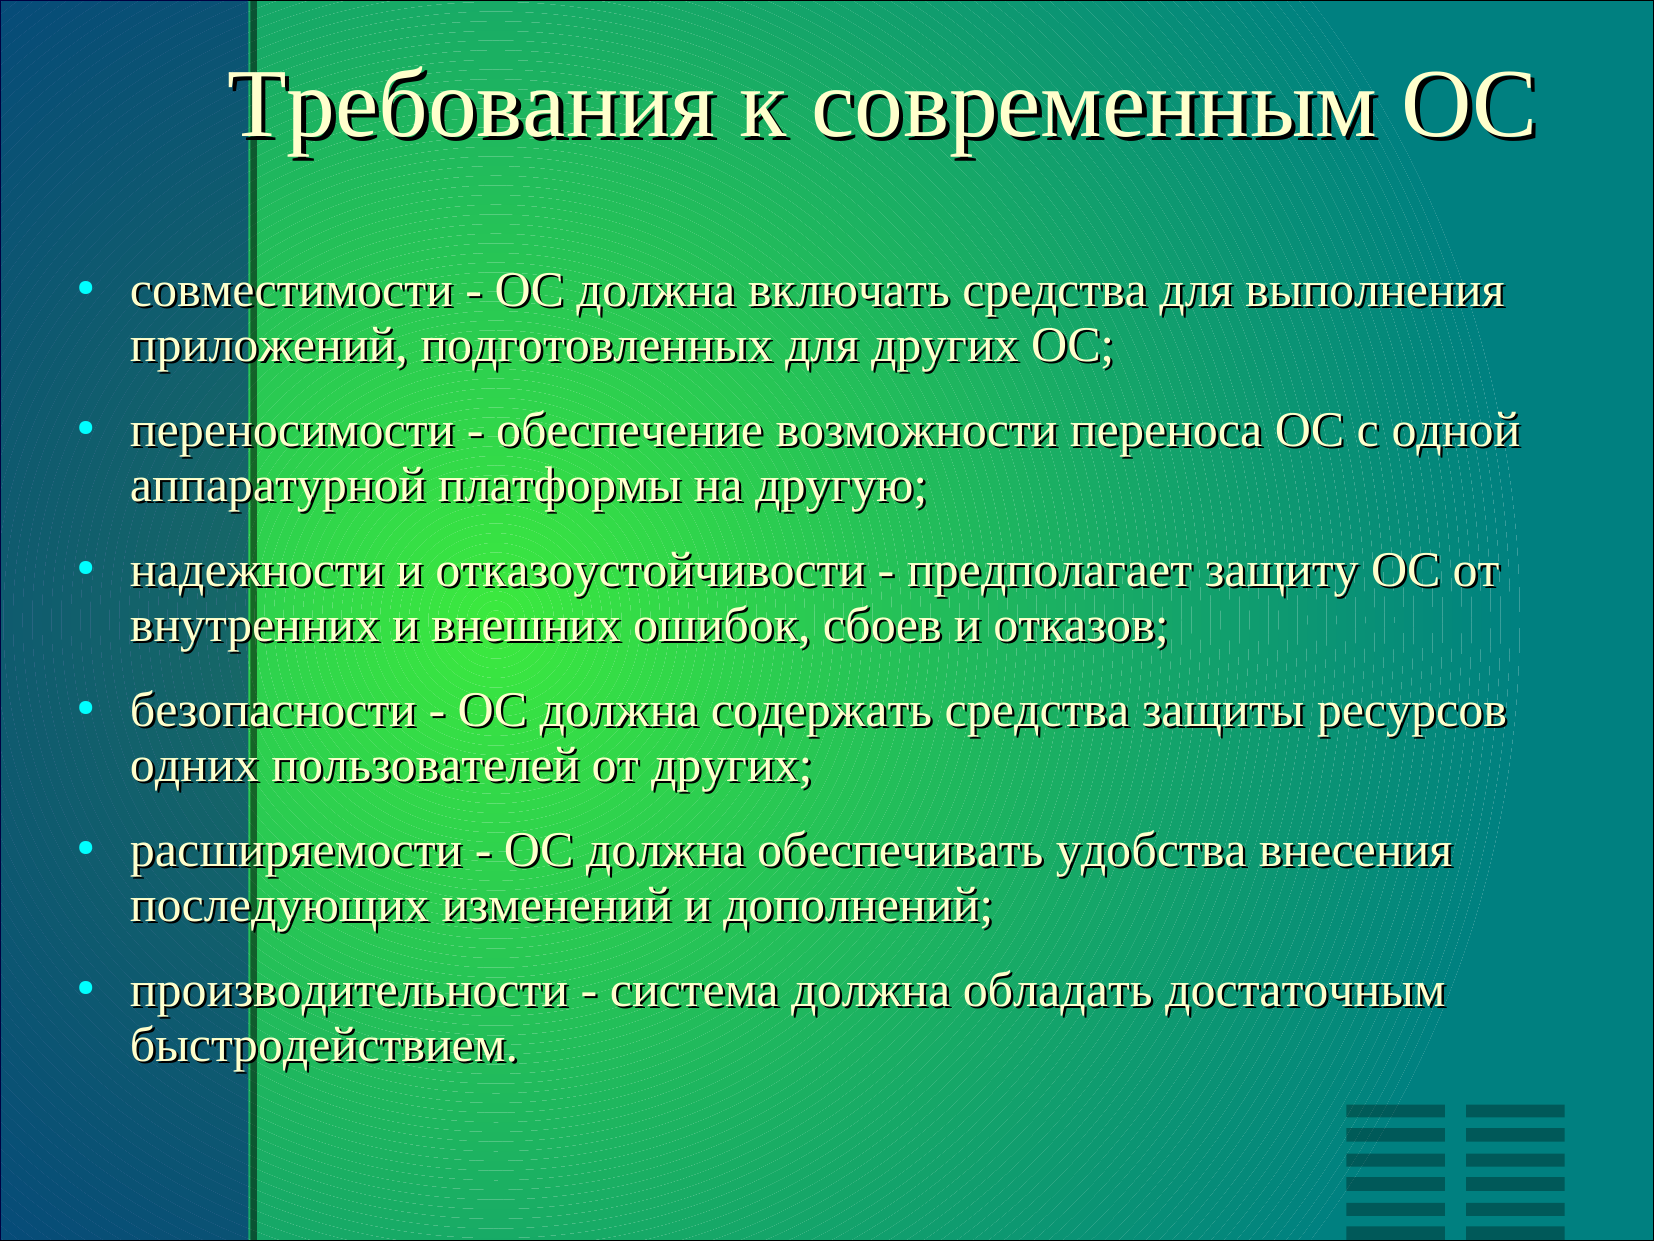

# Требования к современным ОС
совместимости - ОС должна включать средства для выполнения приложений, подготовленных для других ОС;
переносимости - обеспечение возможности переноса ОС с одной аппаратурной платформы на другую;
надежности и отказоустойчивости - предполагает защиту ОС от внутренних и внешних ошибок, сбоев и отказов;
безопасности - ОС должна содержать средства защиты ресурсов одних пользователей от других;
расширяемости - ОС должна обеспечивать удобства внесения последующих изменений и дополнений;
производительности - система должна обладать достаточным быстродействием.